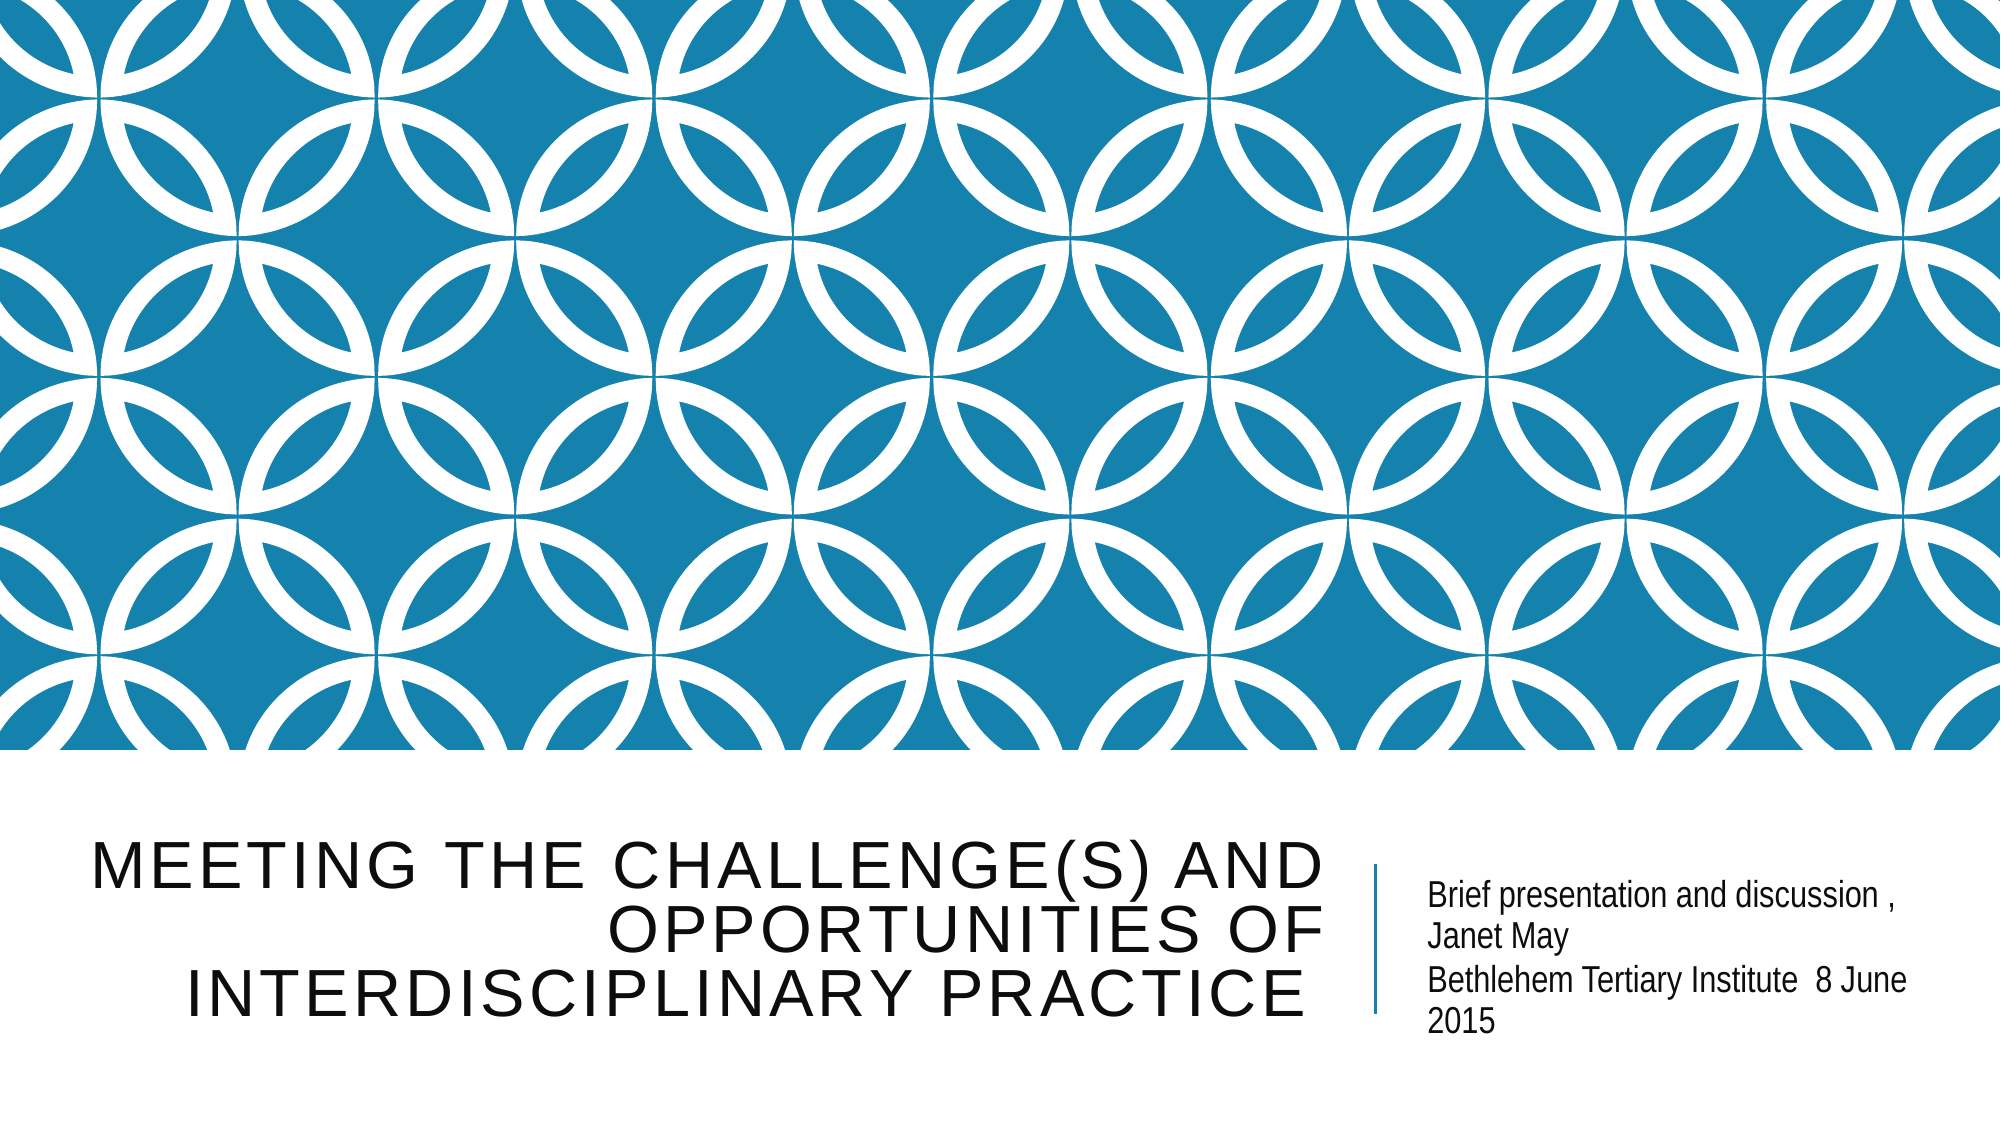

# Meeting the Challenge(s) and Opportunities of Interdisciplinary Practice
Brief presentation and discussion , Janet May
Bethlehem Tertiary Institute 8 June 2015